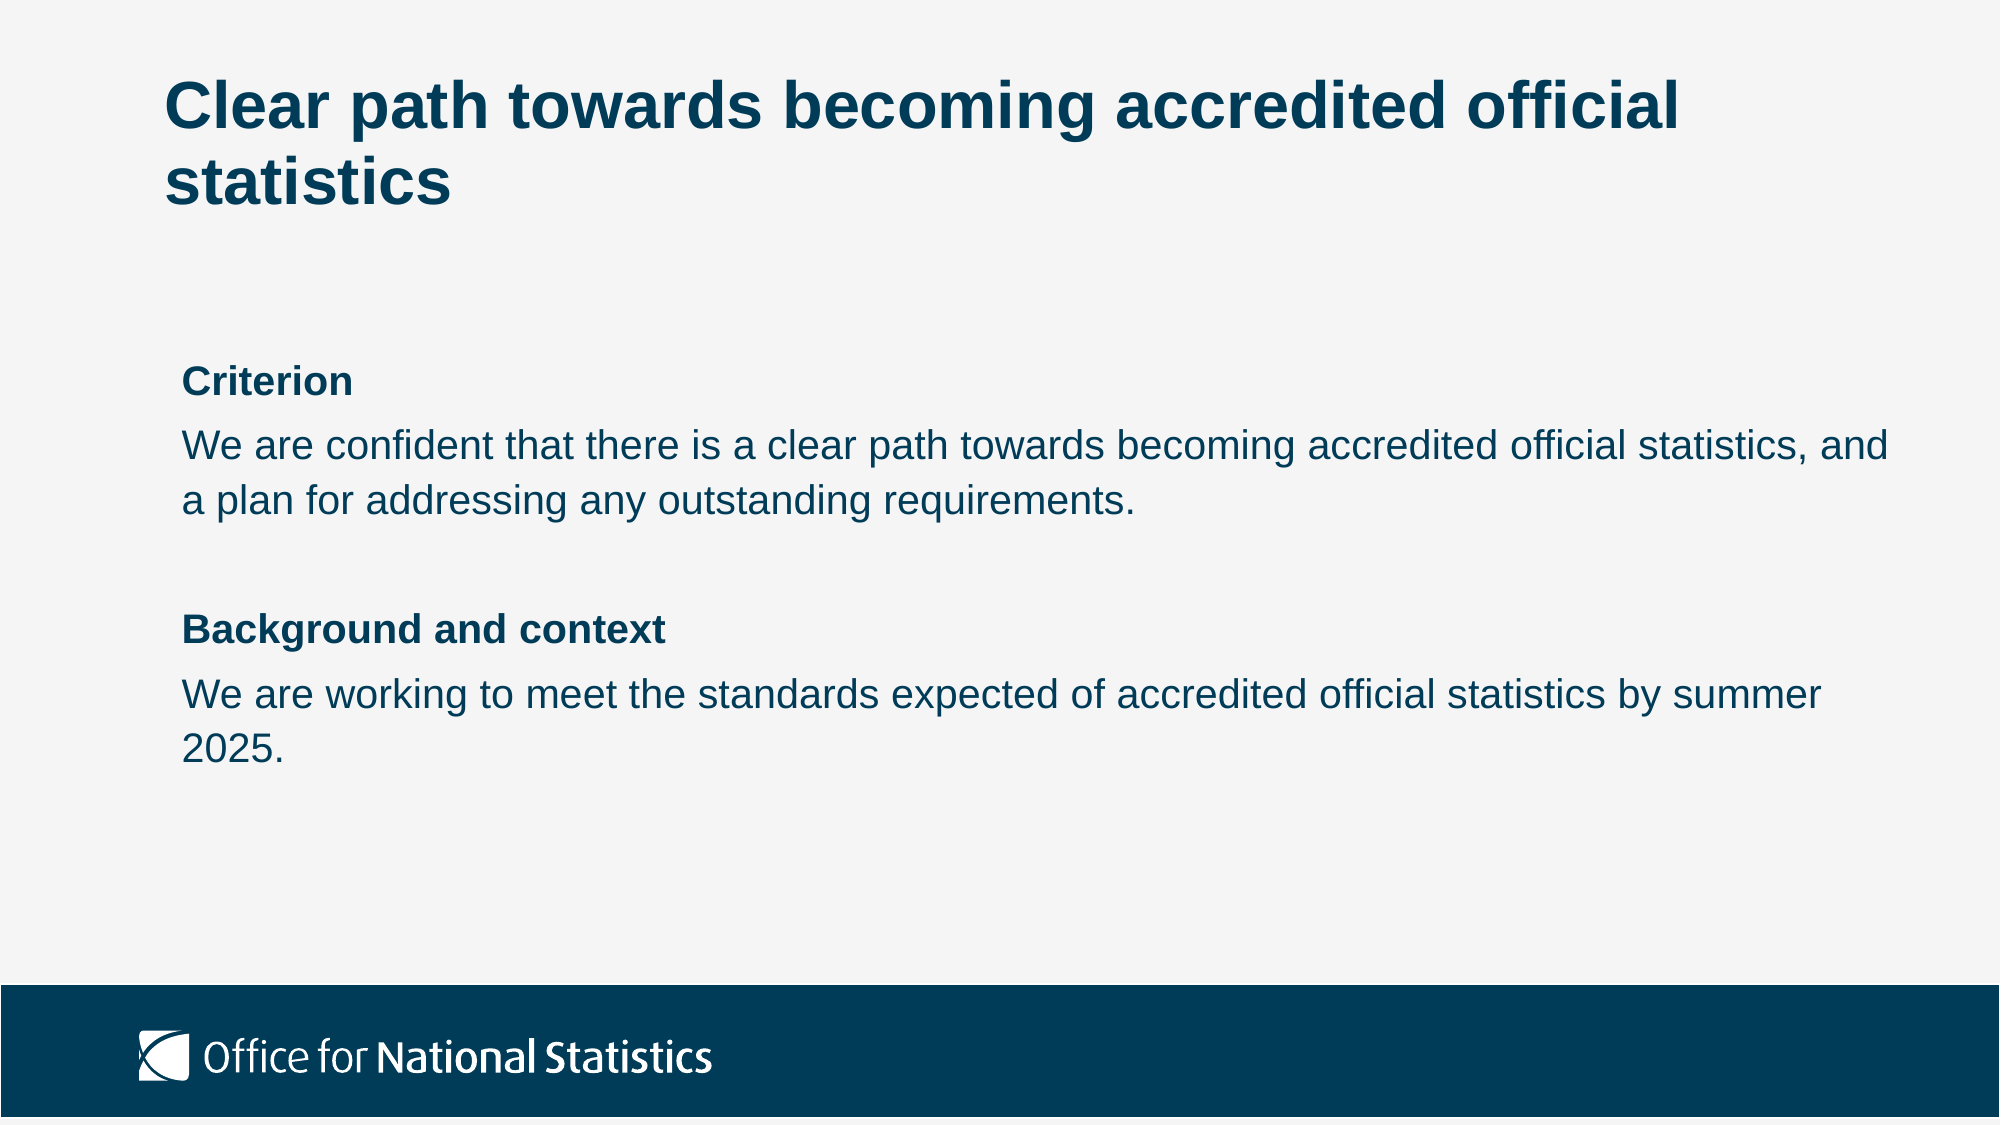

# Clear path towards becoming accredited official statistics
Criterion
We are confident that there is a clear path towards becoming accredited official statistics, and a plan for addressing any outstanding requirements.
Background and context
We are working to meet the standards expected of accredited official statistics by summer 2025.